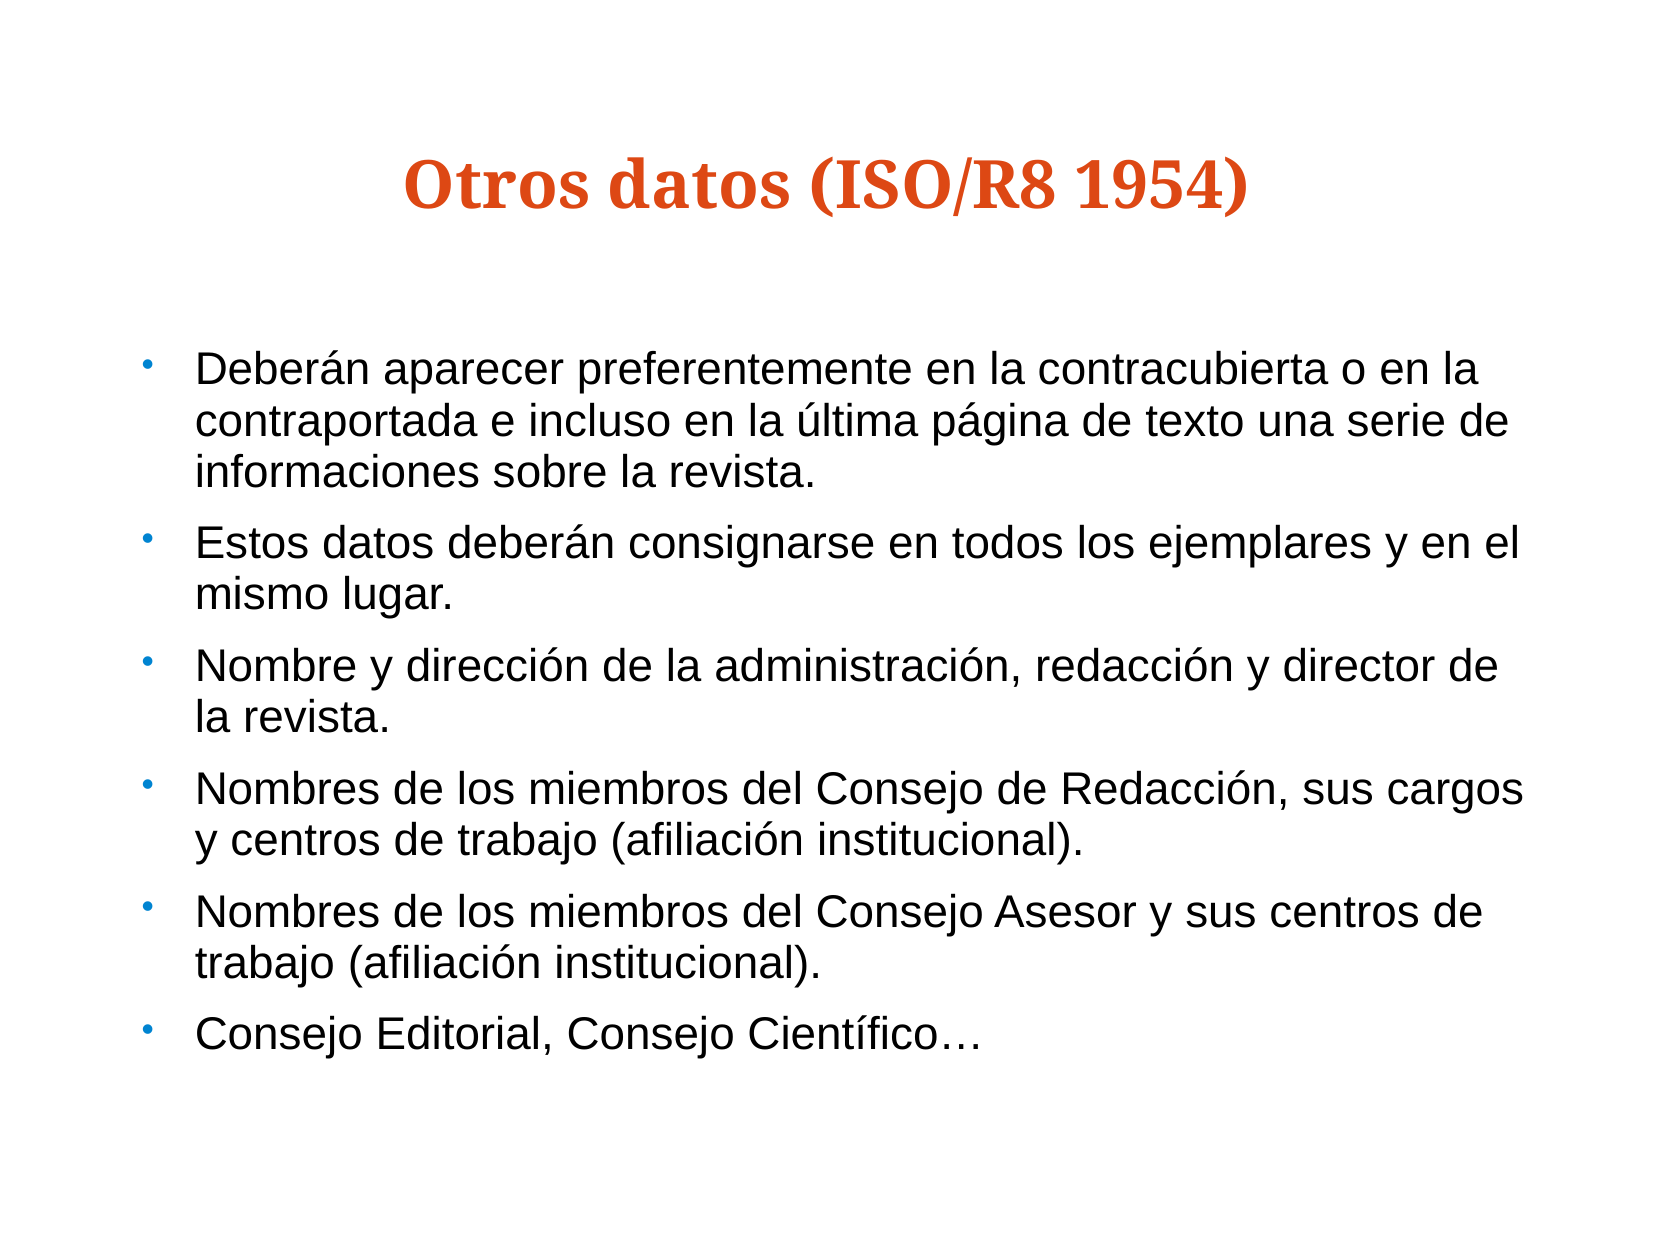

# Otros datos (ISO/R8 1954)
Deberán aparecer preferentemente en la contracubierta o en la contraportada e incluso en la última página de texto una serie de informaciones sobre la revista.
Estos datos deberán consignarse en todos los ejemplares y en el mismo lugar.
Nombre y dirección de la administración, redacción y director de la revista.
Nombres de los miembros del Consejo de Redacción, sus cargos y centros de trabajo (afiliación institucional).
Nombres de los miembros del Consejo Asesor y sus centros de trabajo (afiliación institucional).
Consejo Editorial, Consejo Científico…